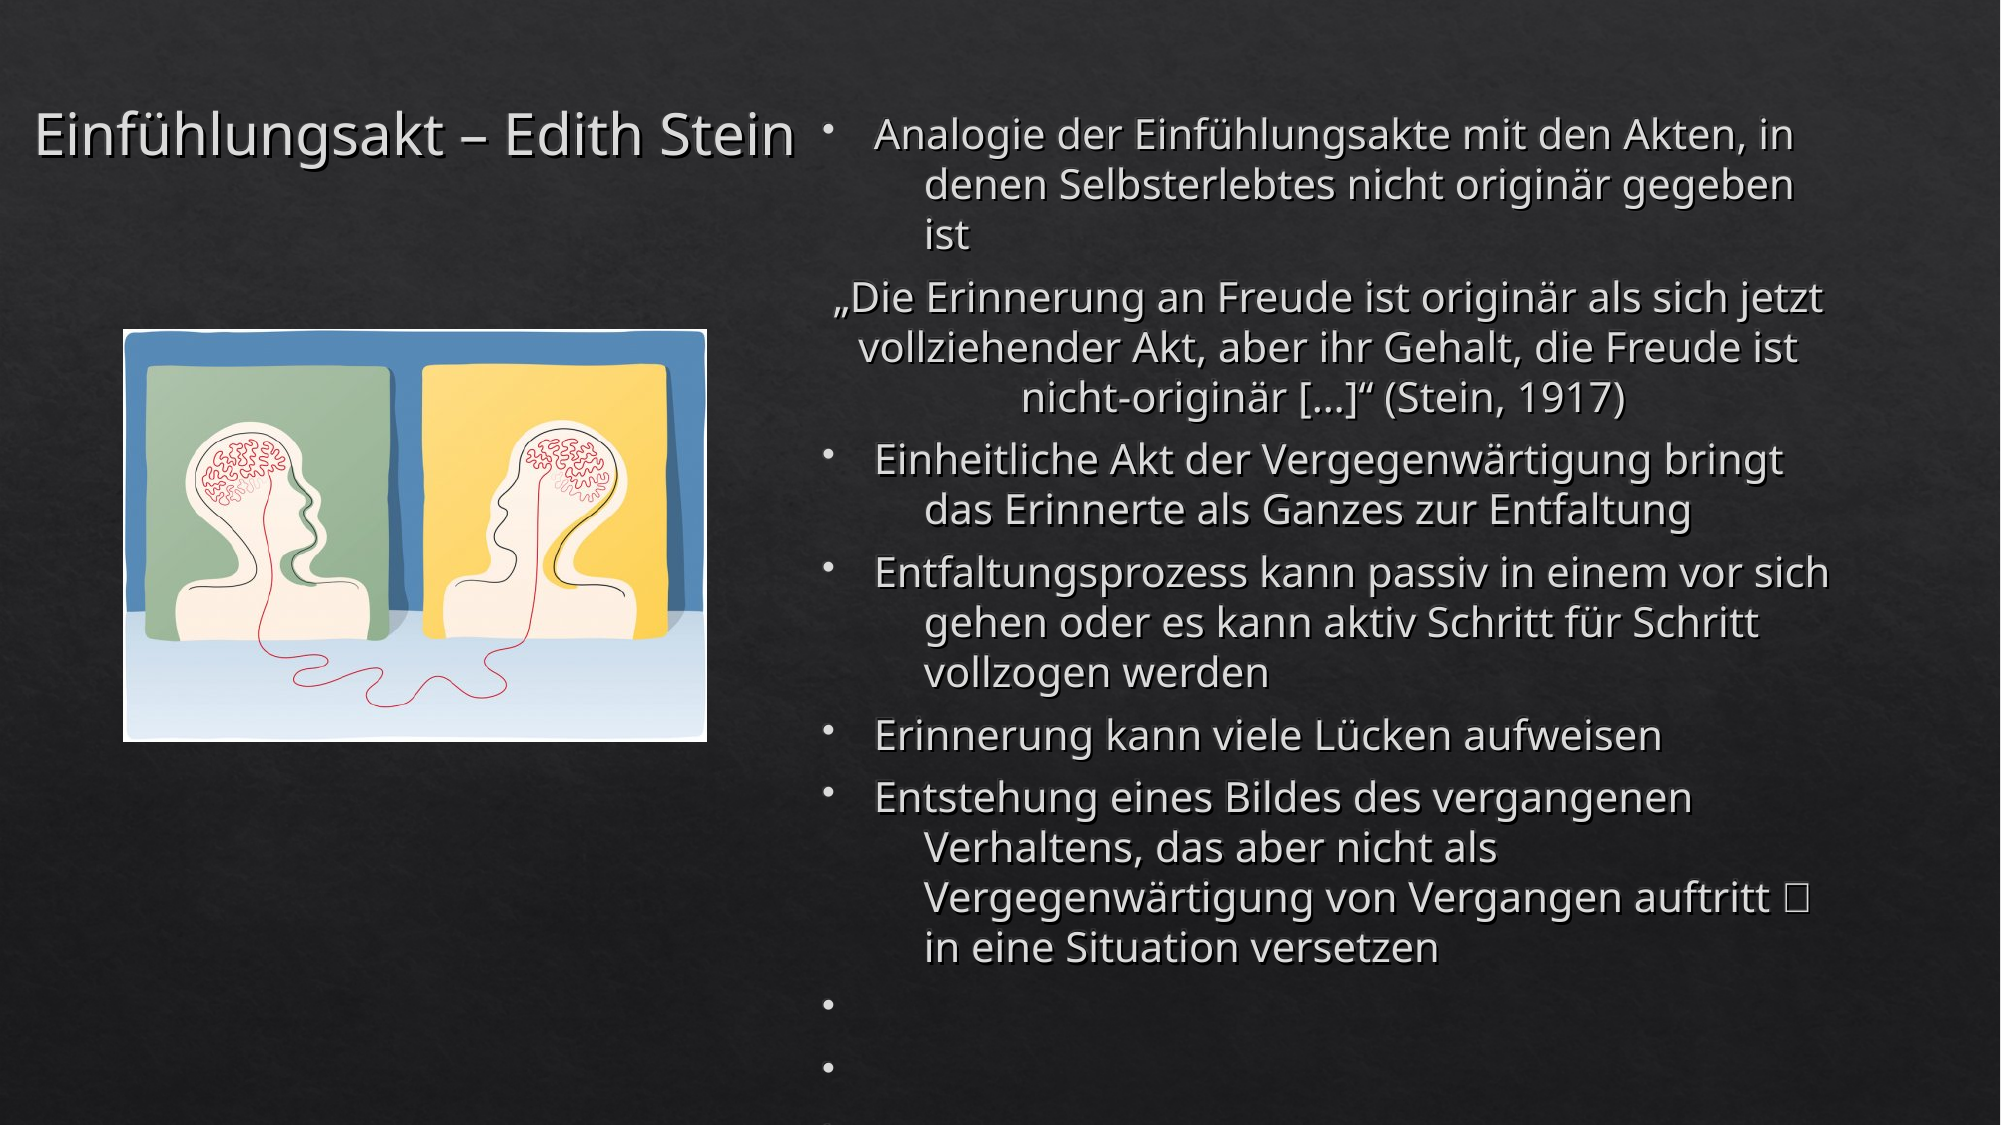

# Einfühlungsakt – Edith Stein
Analogie der Einfühlungsakte mit den Akten, in denen Selbsterlebtes nicht originär gegeben ist
„Die Erinnerung an Freude ist originär als sich jetzt vollziehender Akt, aber ihr Gehalt, die Freude ist nicht-originär […]“ (Stein, 1917)
Einheitliche Akt der Vergegenwärtigung bringt das Erinnerte als Ganzes zur Entfaltung
Entfaltungsprozess kann passiv in einem vor sich gehen oder es kann aktiv Schritt für Schritt vollzogen werden
Erinnerung kann viele Lücken aufweisen
Entstehung eines Bildes des vergangenen Verhaltens, das aber nicht als Vergegenwärtigung von Vergangen auftritt  in eine Situation versetzen